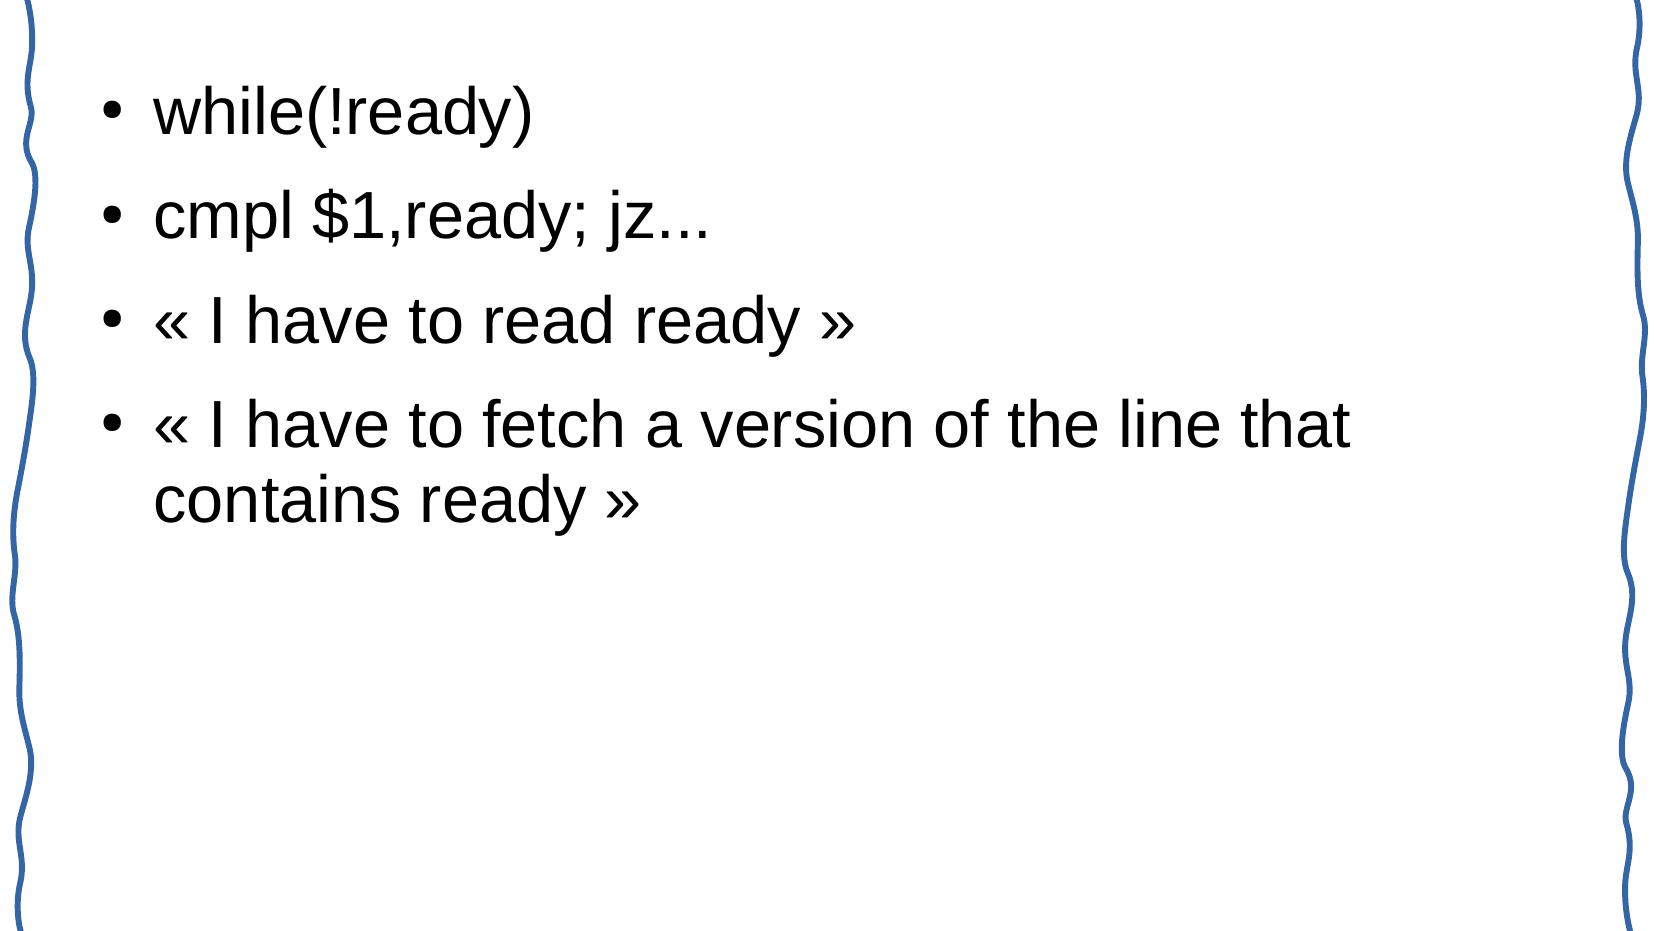

# while(!ready)
cmpl $1,ready; jz...
« I have to read ready »
« I have to fetch a version of the line that contains ready »